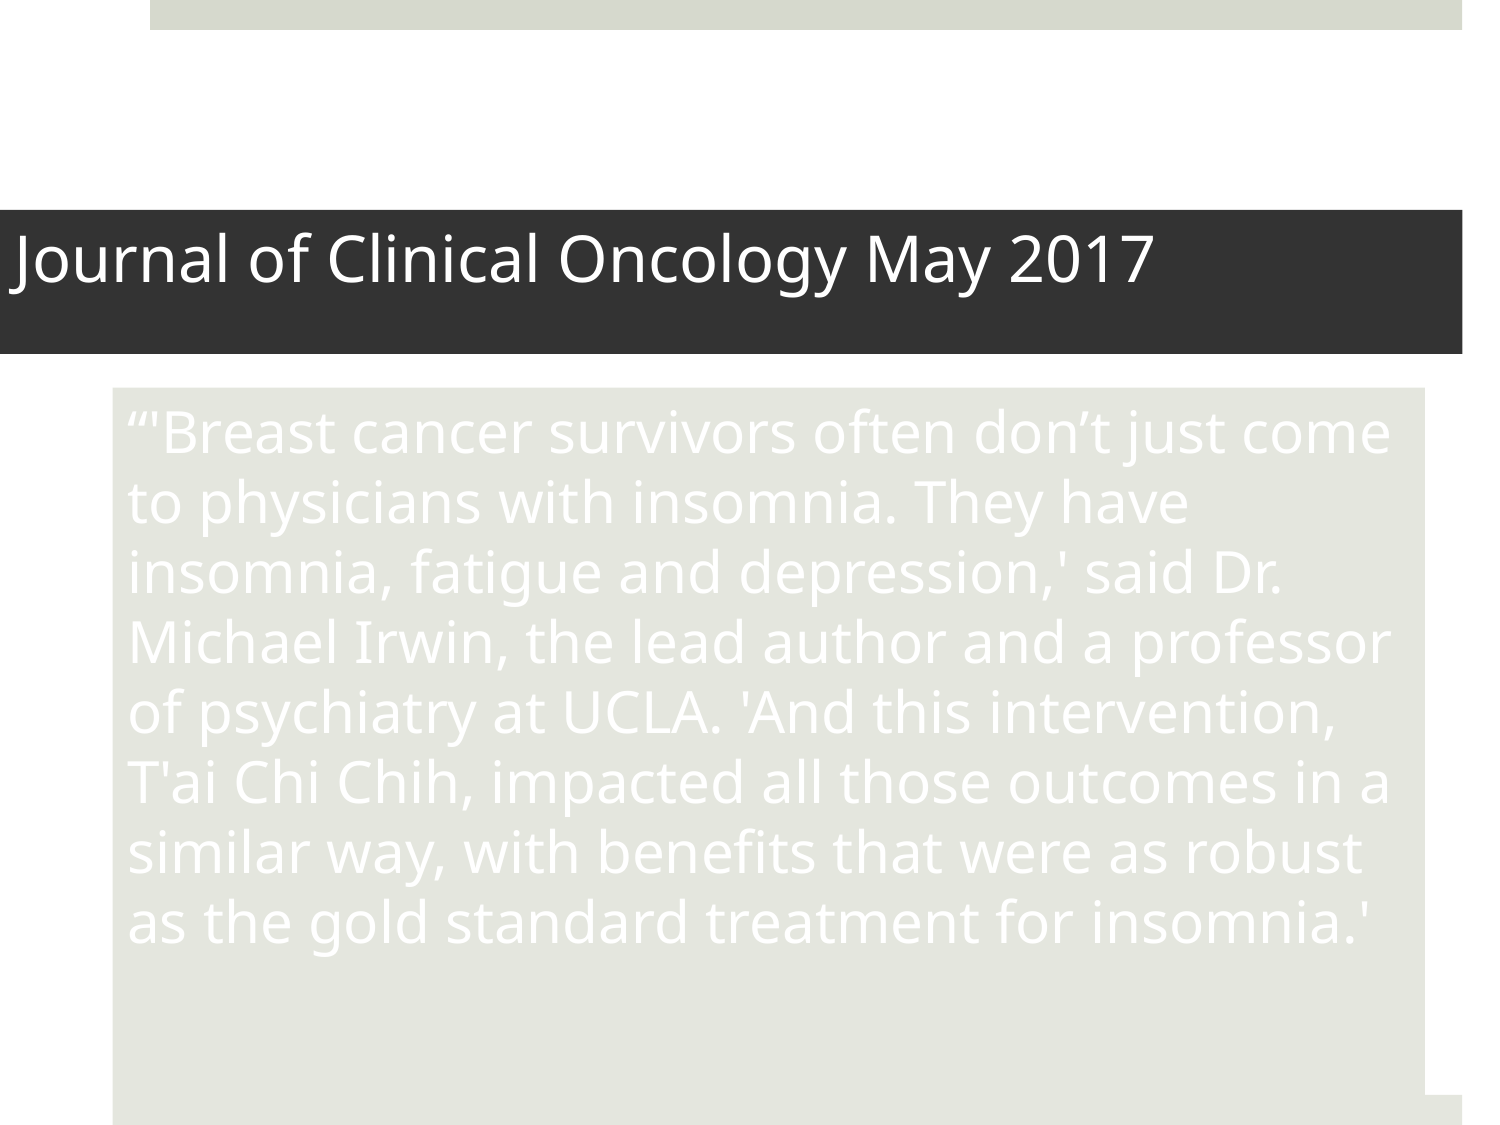

# Journal of Clinical Oncology May 2017
“'Breast cancer survivors often don’t just come to physicians with insomnia. They have insomnia, fatigue and depression,' said Dr. Michael Irwin, the lead author and a professor of psychiatry at UCLA. 'And this intervention, T'ai Chi Chih, impacted all those outcomes in a similar way, with benefits that were as robust as the gold standard treatment for insomnia.'